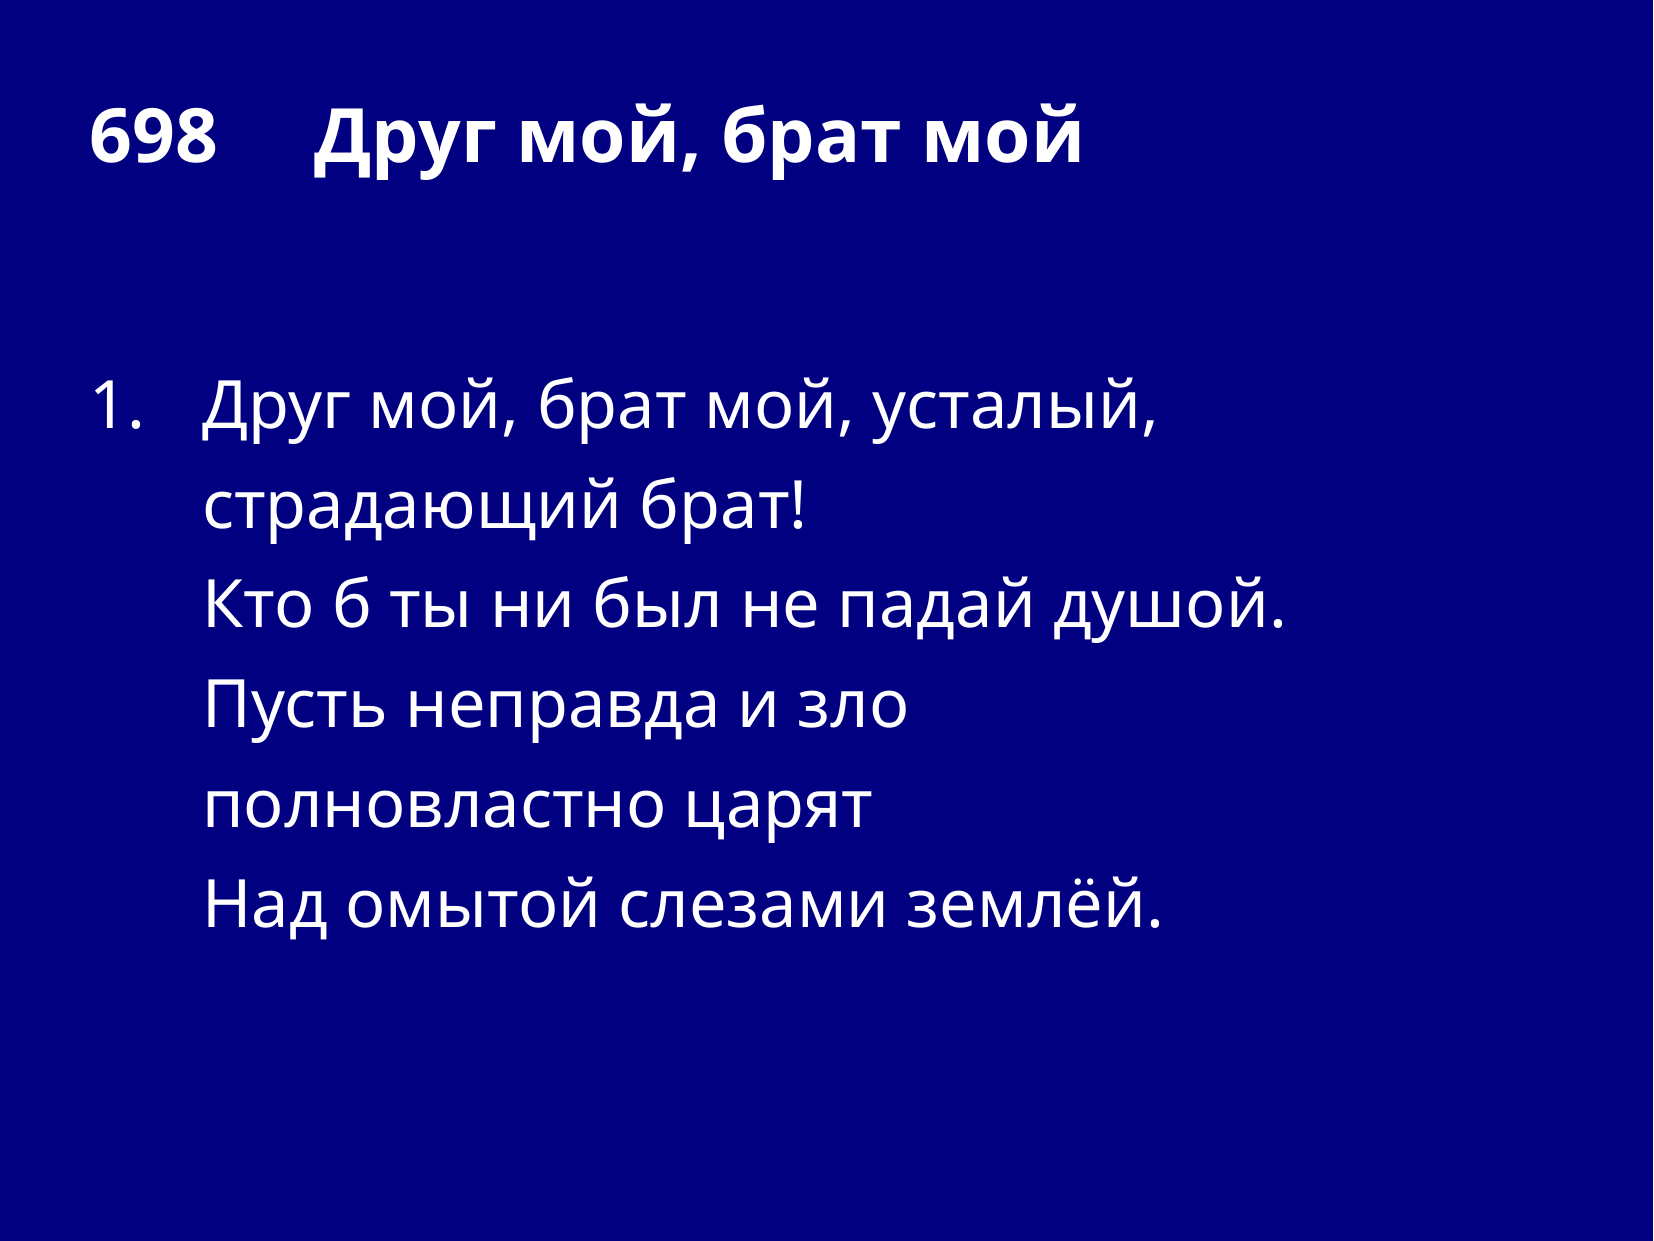

698	Друг мой, брат мой
1.	Друг мой, брат мой, усталый,
	страдающий брат!
	Кто б ты ни был не падай душой.
	Пусть неправда и зло
	полновластно царят
	Над омытой слезами землёй.